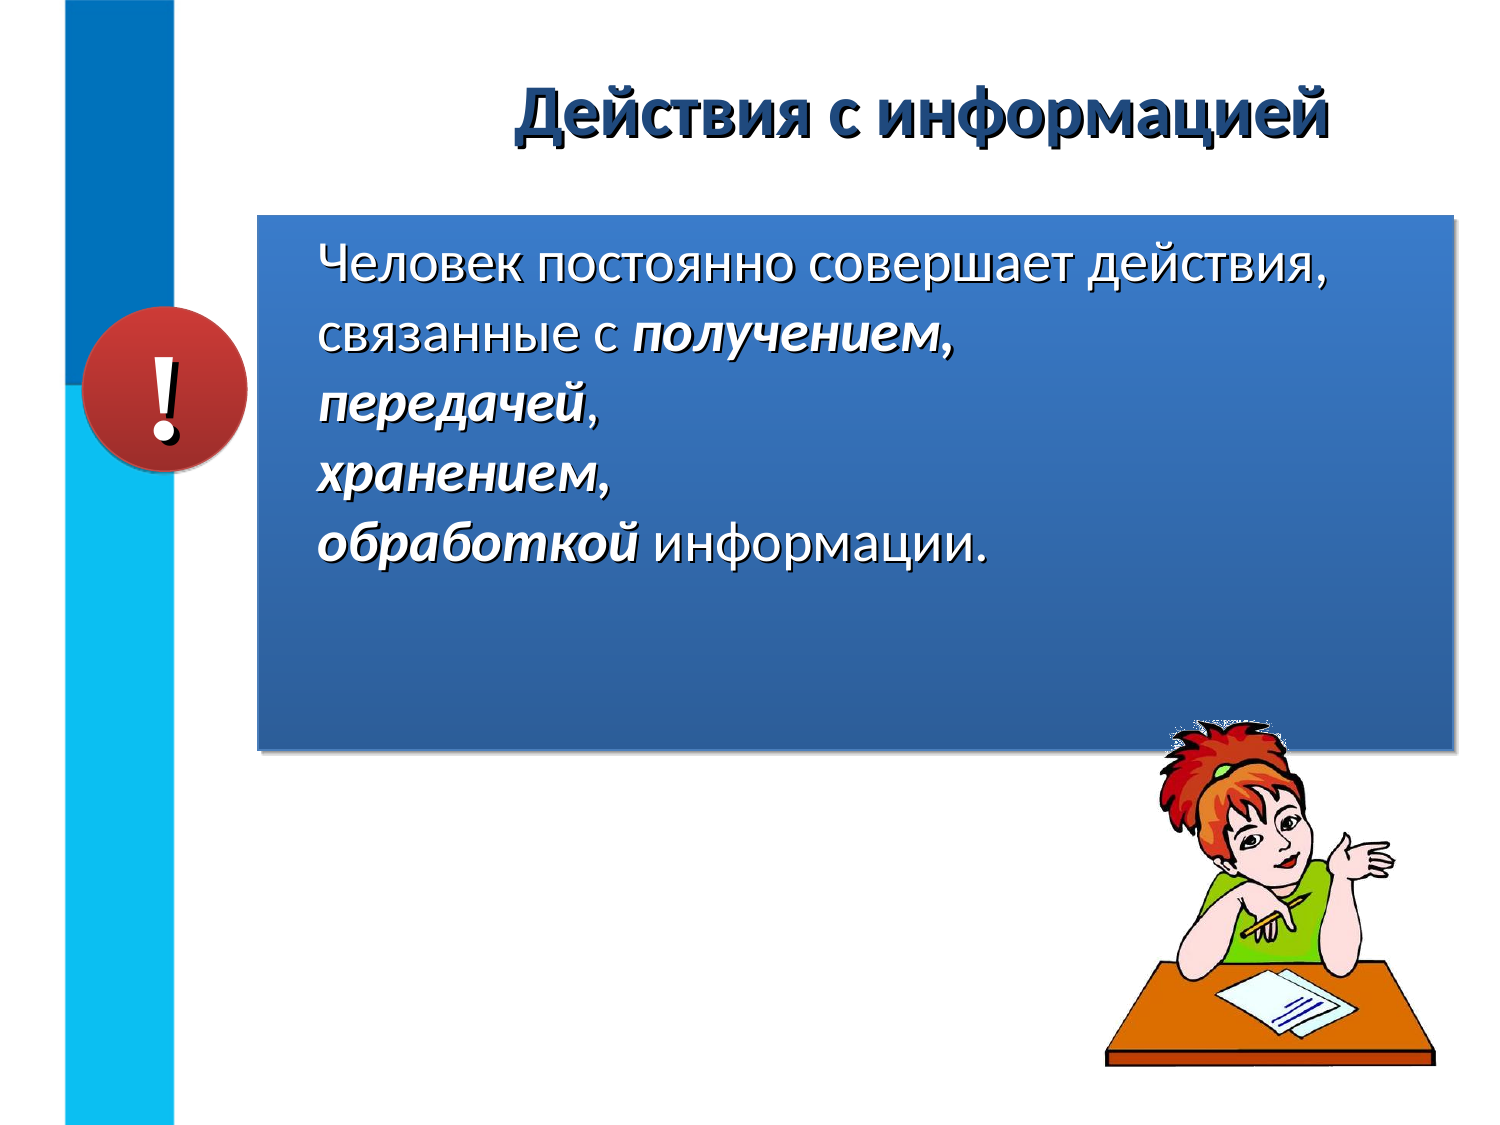

# Действия с информацией
Человек постоянно совершает действия, связанные с получением,
передачей,
хранением,
обработкой информации.
!